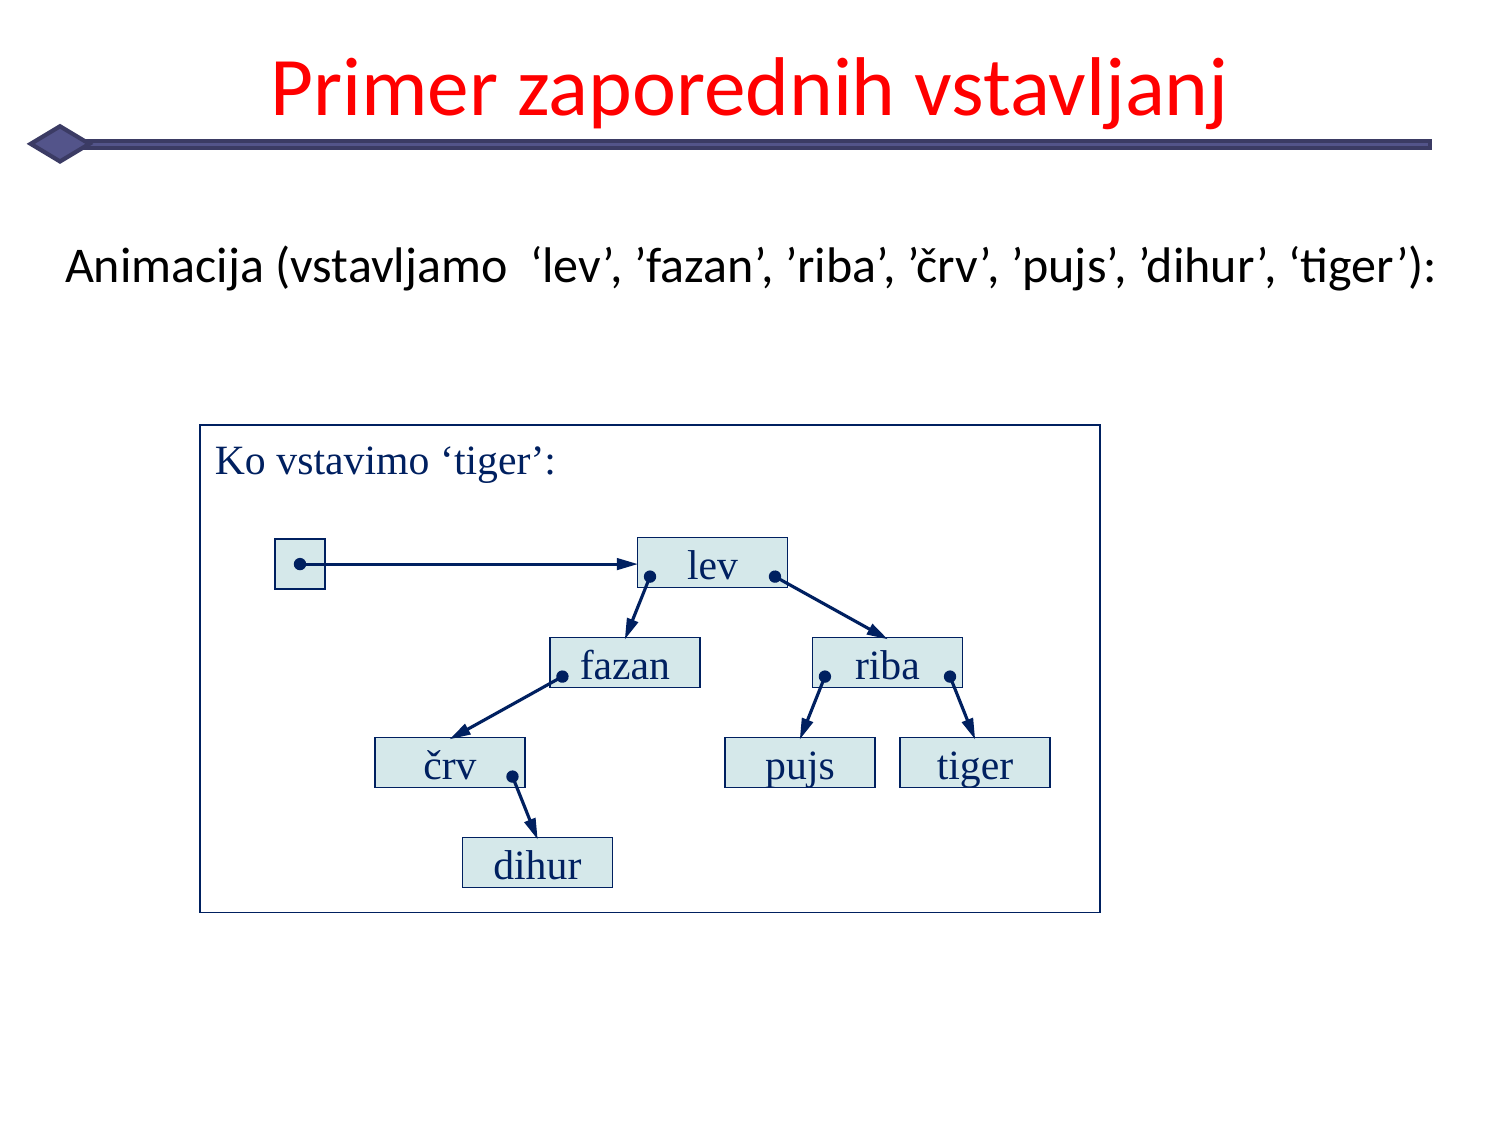

# Primer zaporednih vstavljanj
Animacija (vstavljamo ‘lev’, ’fazan’, ’riba’, ’črv’, ’pujs’, ’dihur’, ‘tiger’):
V začetku:
Ko vstavimo ‘lev’:
lev
Ko vstavimo ’fazan’:
lev
fazan
Ko vstavimo ’riba’:
lev
fazan
riba
Ko vstavimo ’črv’:
lev
fazan
riba
črv
Ko vstavimo ’pujs’:
lev
fazan
riba
črv
pujs
Ko vstavimo’dihur’:
lev
fazan
riba
črv
pujs
dihur
Ko vstavimo ‘tiger’:
lev
fazan
riba
črv
pujs
tiger
dihur